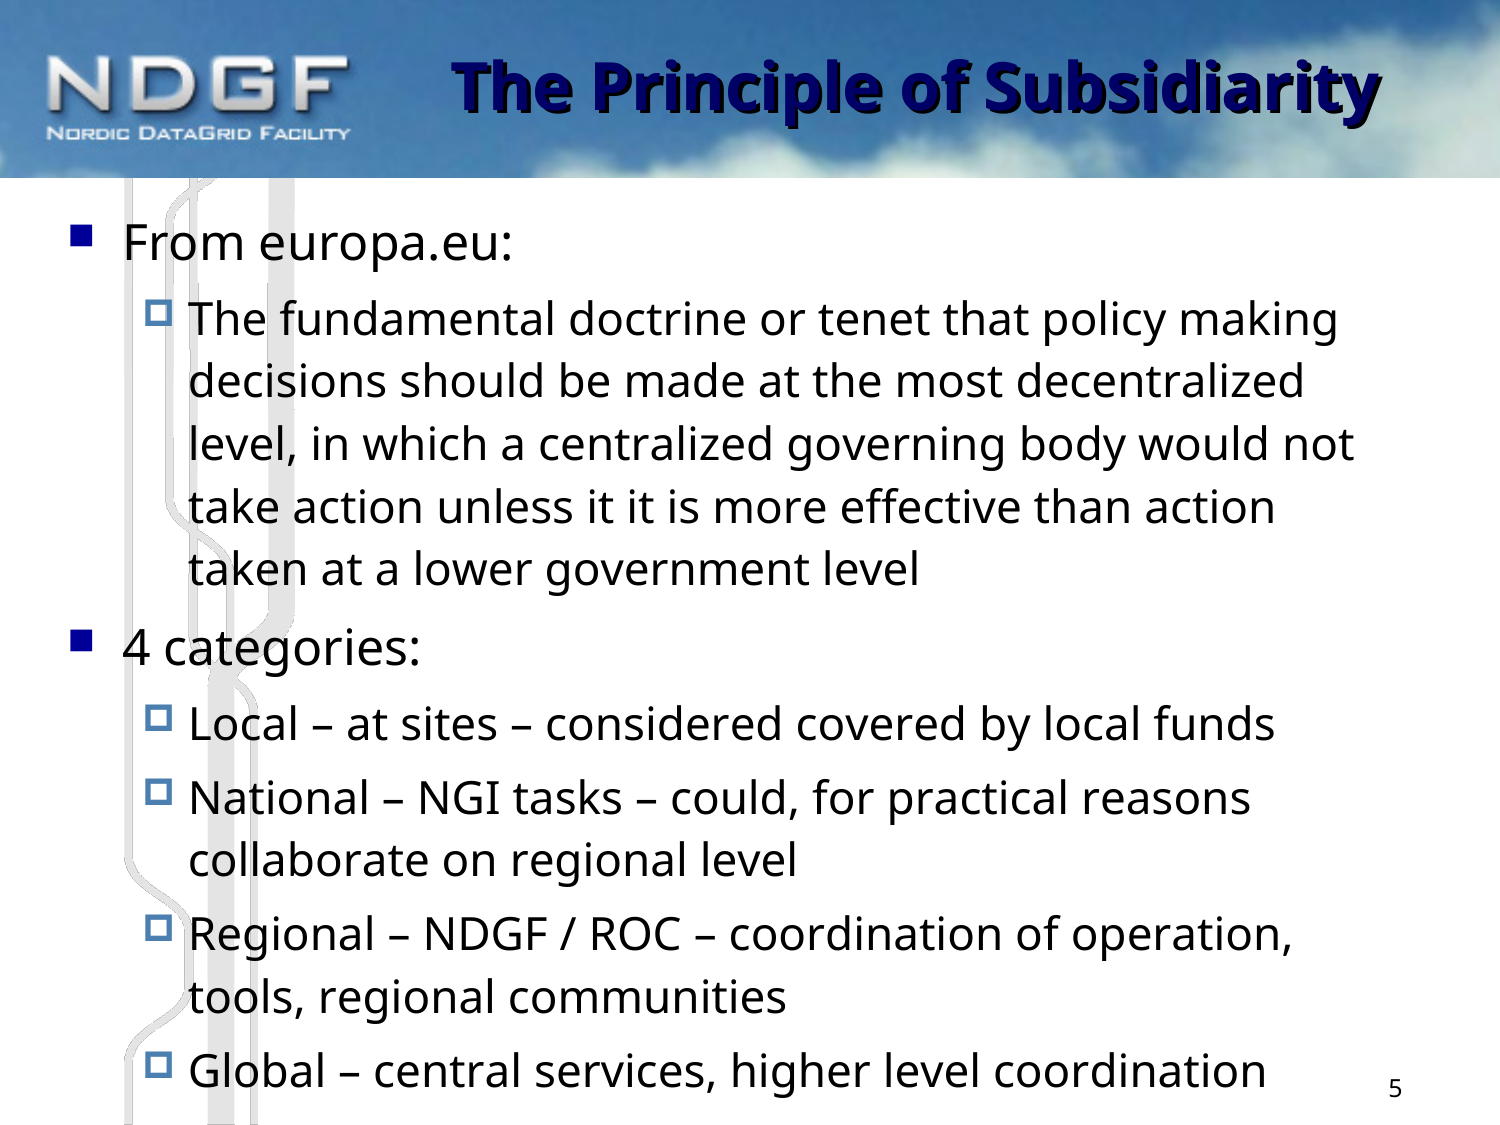

# The Principle of Subsidiarity
From europa.eu:
The fundamental doctrine or tenet that policy making decisions should be made at the most decentralized level, in which a centralized governing body would not take action unless it it is more effective than action taken at a lower government level
4 categories:
Local – at sites – considered covered by local funds
National – NGI tasks – could, for practical reasons collaborate on regional level
Regional – NDGF / ROC – coordination of operation, tools, regional communities
Global – central services, higher level coordination
5